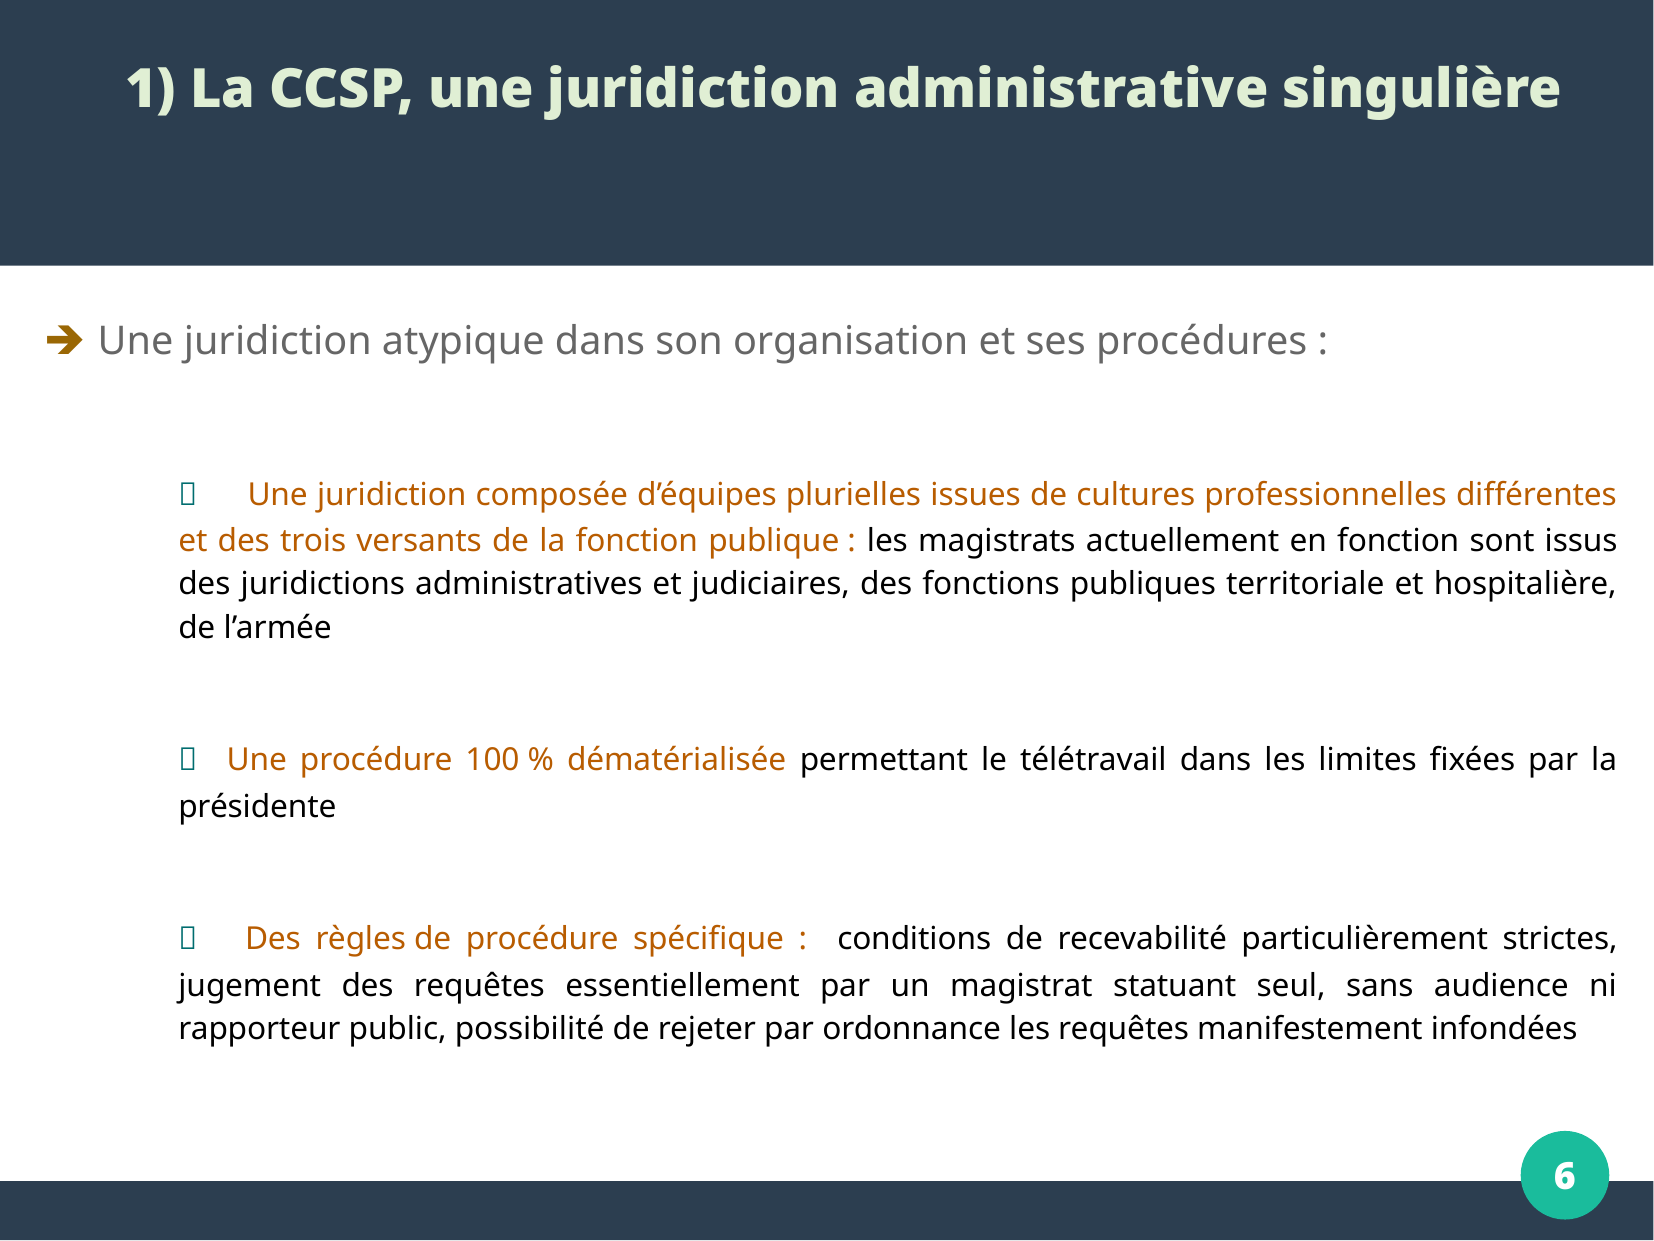

# 1) La CCSP, une juridiction administrative singulière
 Une juridiction atypique dans son organisation et ses procédures :
 Une juridiction composée d’équipes plurielles issues de cultures professionnelles différentes et des trois versants de la fonction publique : les magistrats actuellement en fonction sont issus des juridictions administratives et judiciaires, des fonctions publiques territoriale et hospitalière, de l’armée
 Une procédure 100 % dématérialisée permettant le télétravail dans les limites fixées par la présidente
 Des règles de procédure spécifique : conditions de recevabilité particulièrement strictes, jugement des requêtes essentiellement par un magistrat statuant seul, sans audience ni rapporteur public, possibilité de rejeter par ordonnance les requêtes manifestement infondées
6